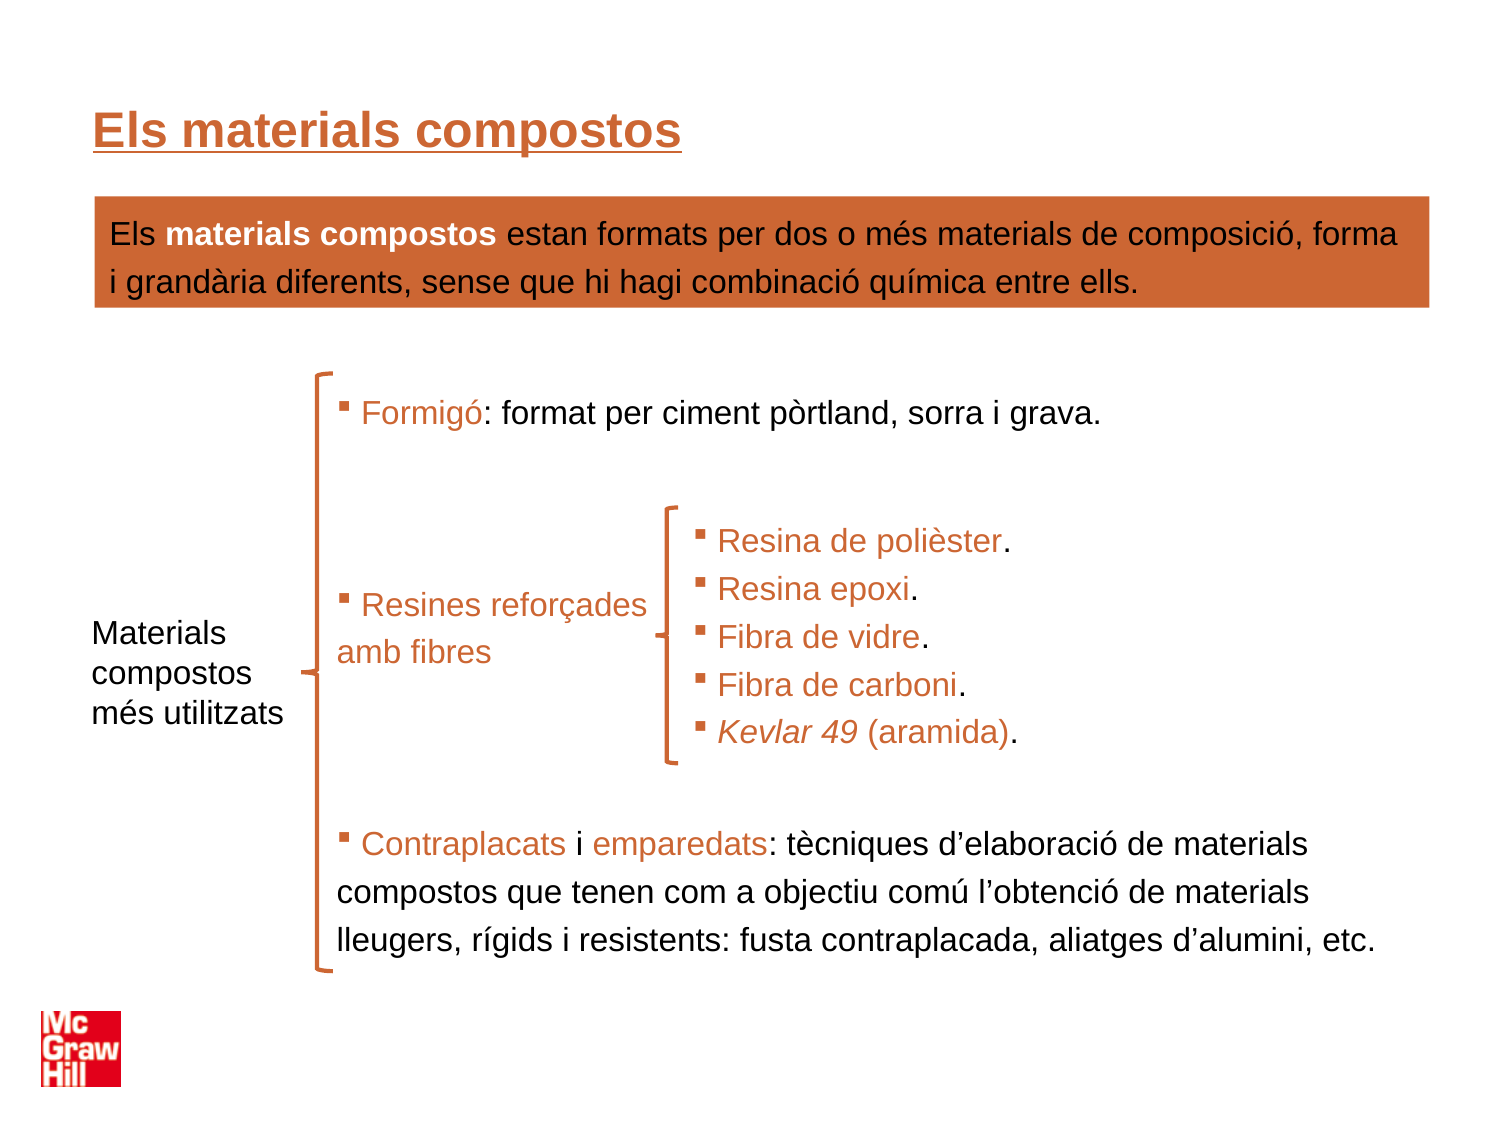

Els materials compostos
Els materials compostos estan formats per dos o més materials de composició, forma i grandària diferents, sense que hi hagi combinació química entre ells.
 Formigó: format per ciment pòrtland, sorra i grava.
 Resines reforçades
amb fibres
 Contraplacats i emparedats: tècniques d’elaboració de materials compostos que tenen com a objectiu comú l’obtenció de materials lleugers, rígids i resistents: fusta contraplacada, aliatges d’alumini, etc.
 Resina de polièster.
 Resina epoxi.
 Fibra de vidre.
 Fibra de carboni.
 Kevlar 49 (aramida).
Materials compostos
més utilitzats